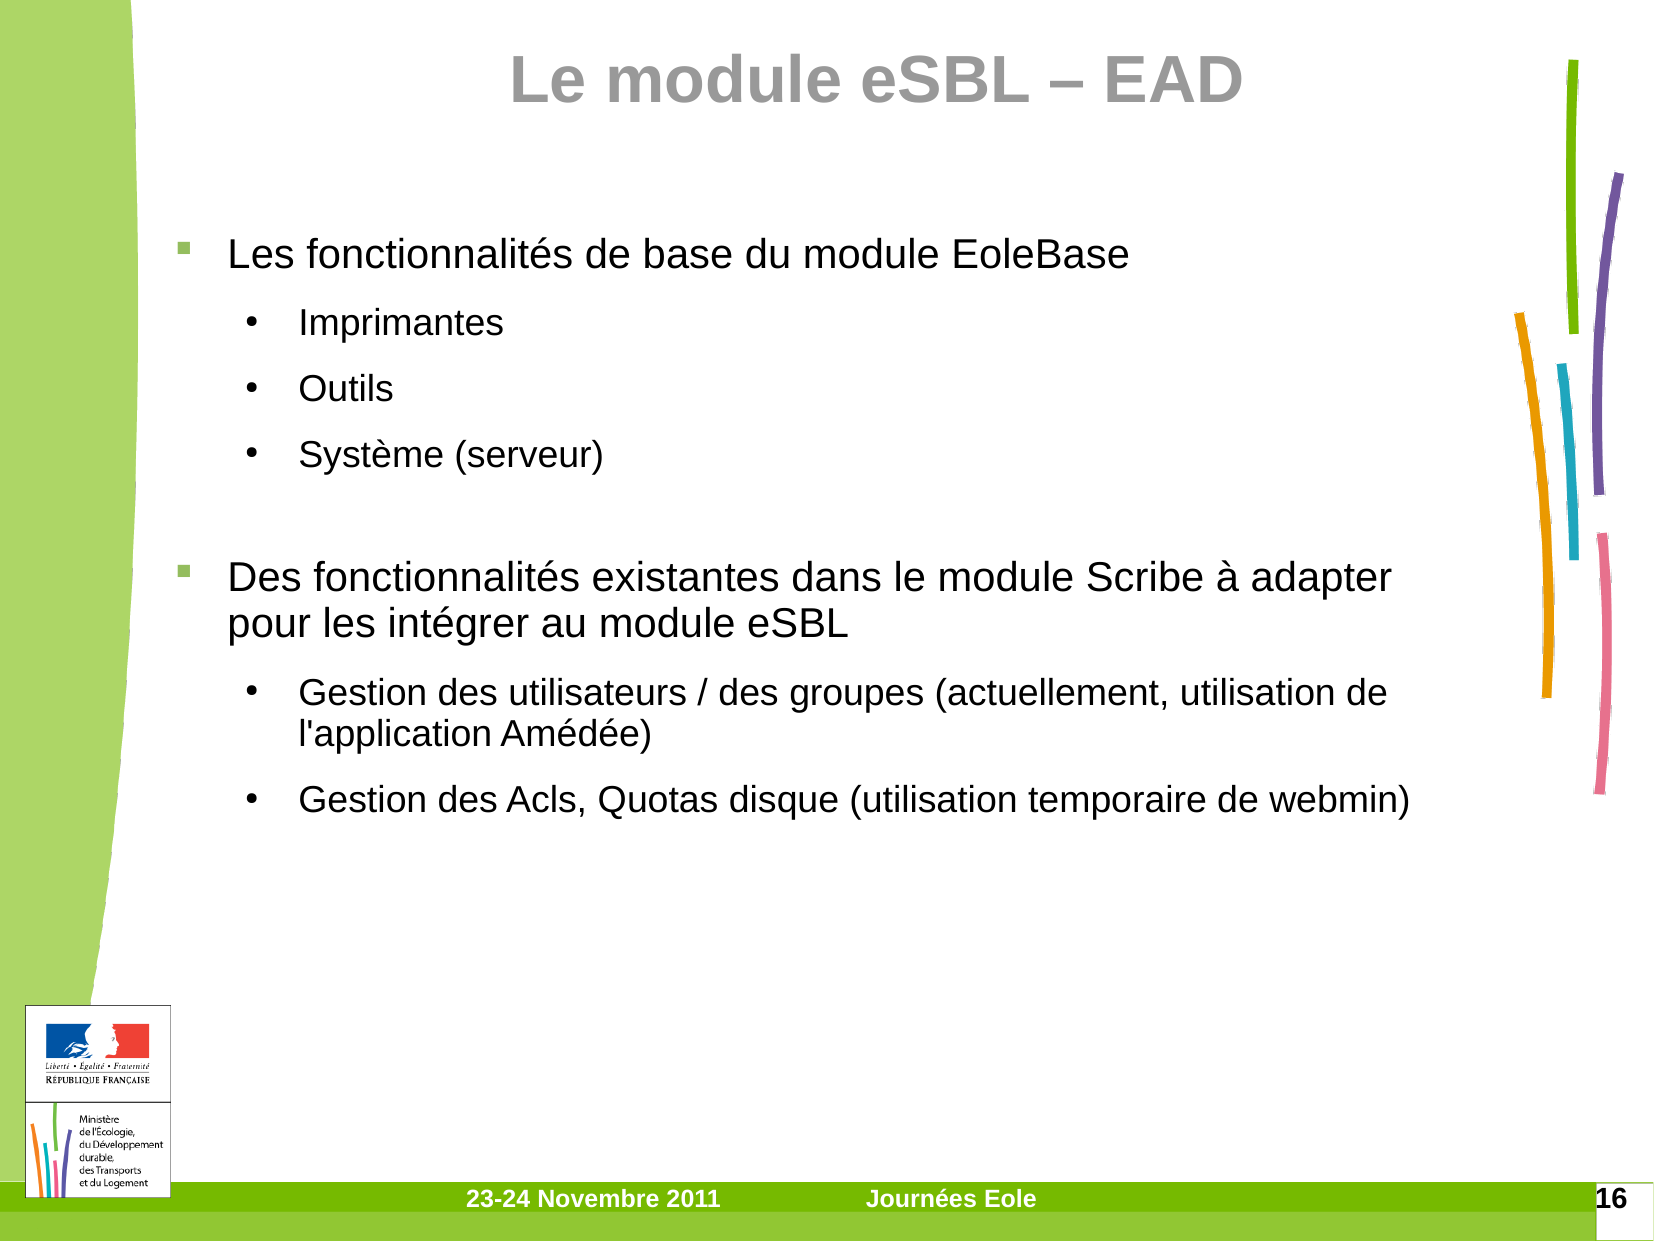

# Le module eSBL – EAD
Les fonctionnalités de base du module EoleBase
Imprimantes
Outils
Système (serveur)
Des fonctionnalités existantes dans le module Scribe à adapter pour les intégrer au module eSBL
Gestion des utilisateurs / des groupes (actuellement, utilisation de l'application Amédée)
Gestion des Acls, Quotas disque (utilisation temporaire de webmin)
16
 SG/SPSSI/PSI septembre 2011
Schéma directeur des SI